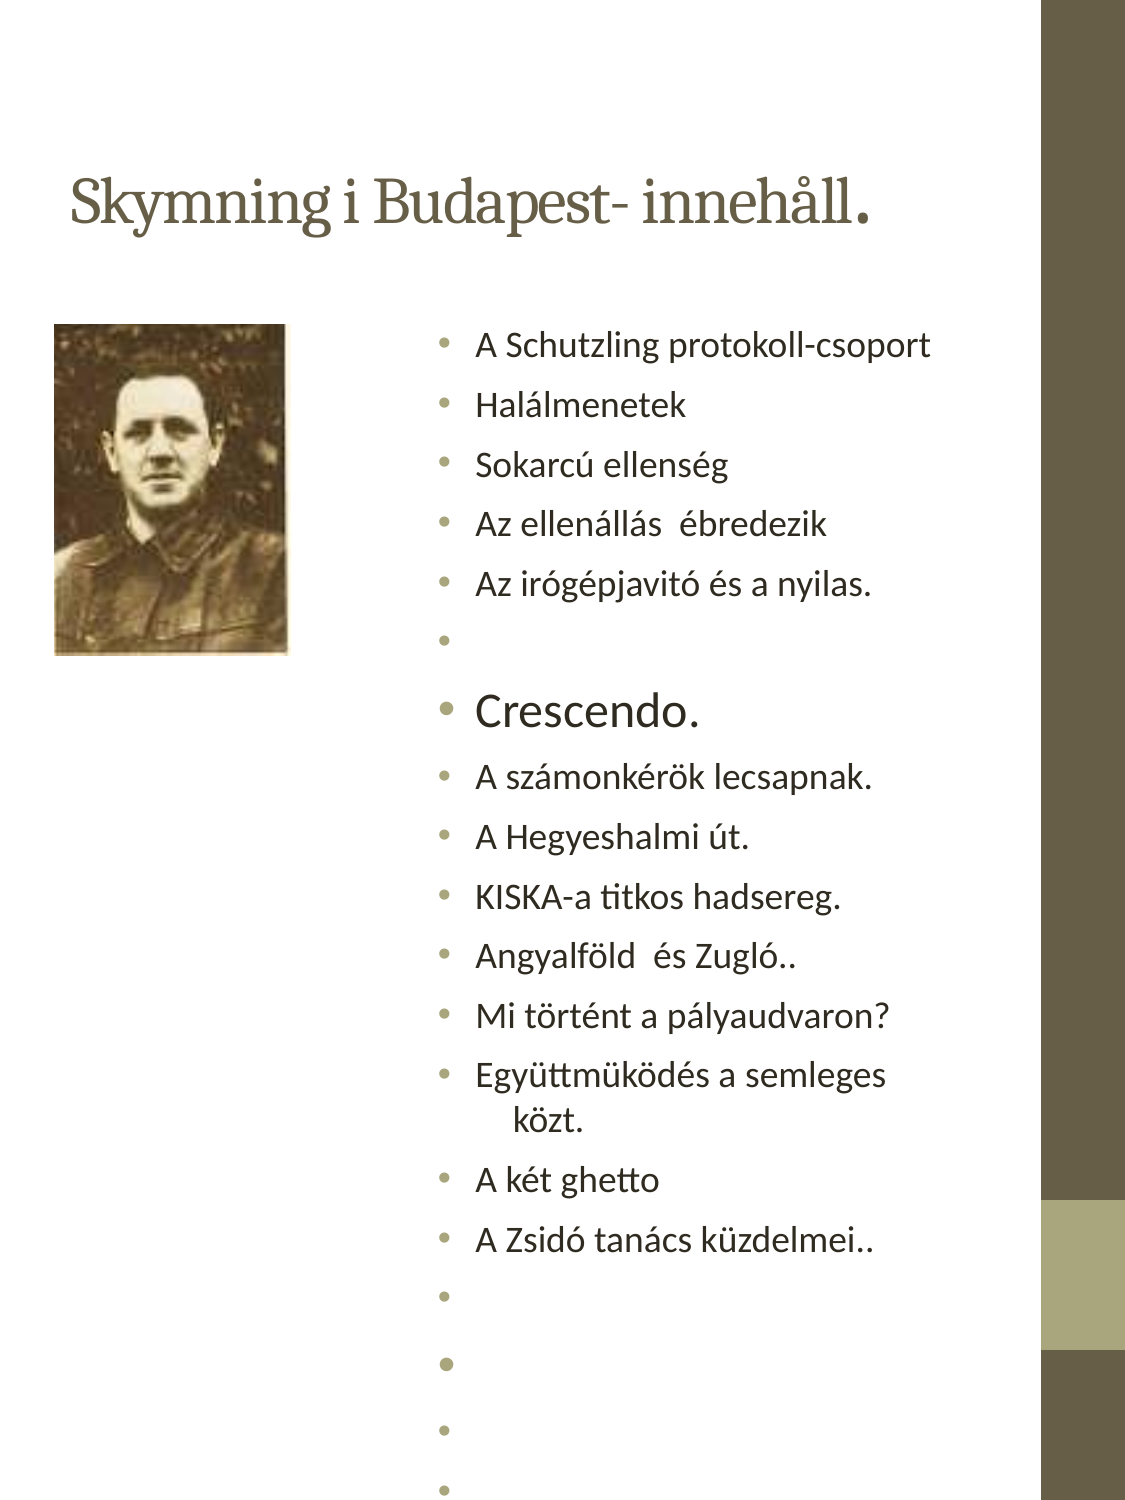

# Skymning i Budapest- innehåll.
A Schutzling protokoll-csoport
Halálmenetek
Sokarcú ellenség
Az ellenállás ébredezik
Az irógépjavitó és a nyilas.
Crescendo.
A számonkérök lecsapnak.
A Hegyeshalmi út.
KISKA-a titkos hadsereg.
Angyalföld és Zugló..
Mi történt a pályaudvaron?
Együttmüködés a semleges közt.
A két ghetto
A Zsidó tanács küzdelmei..